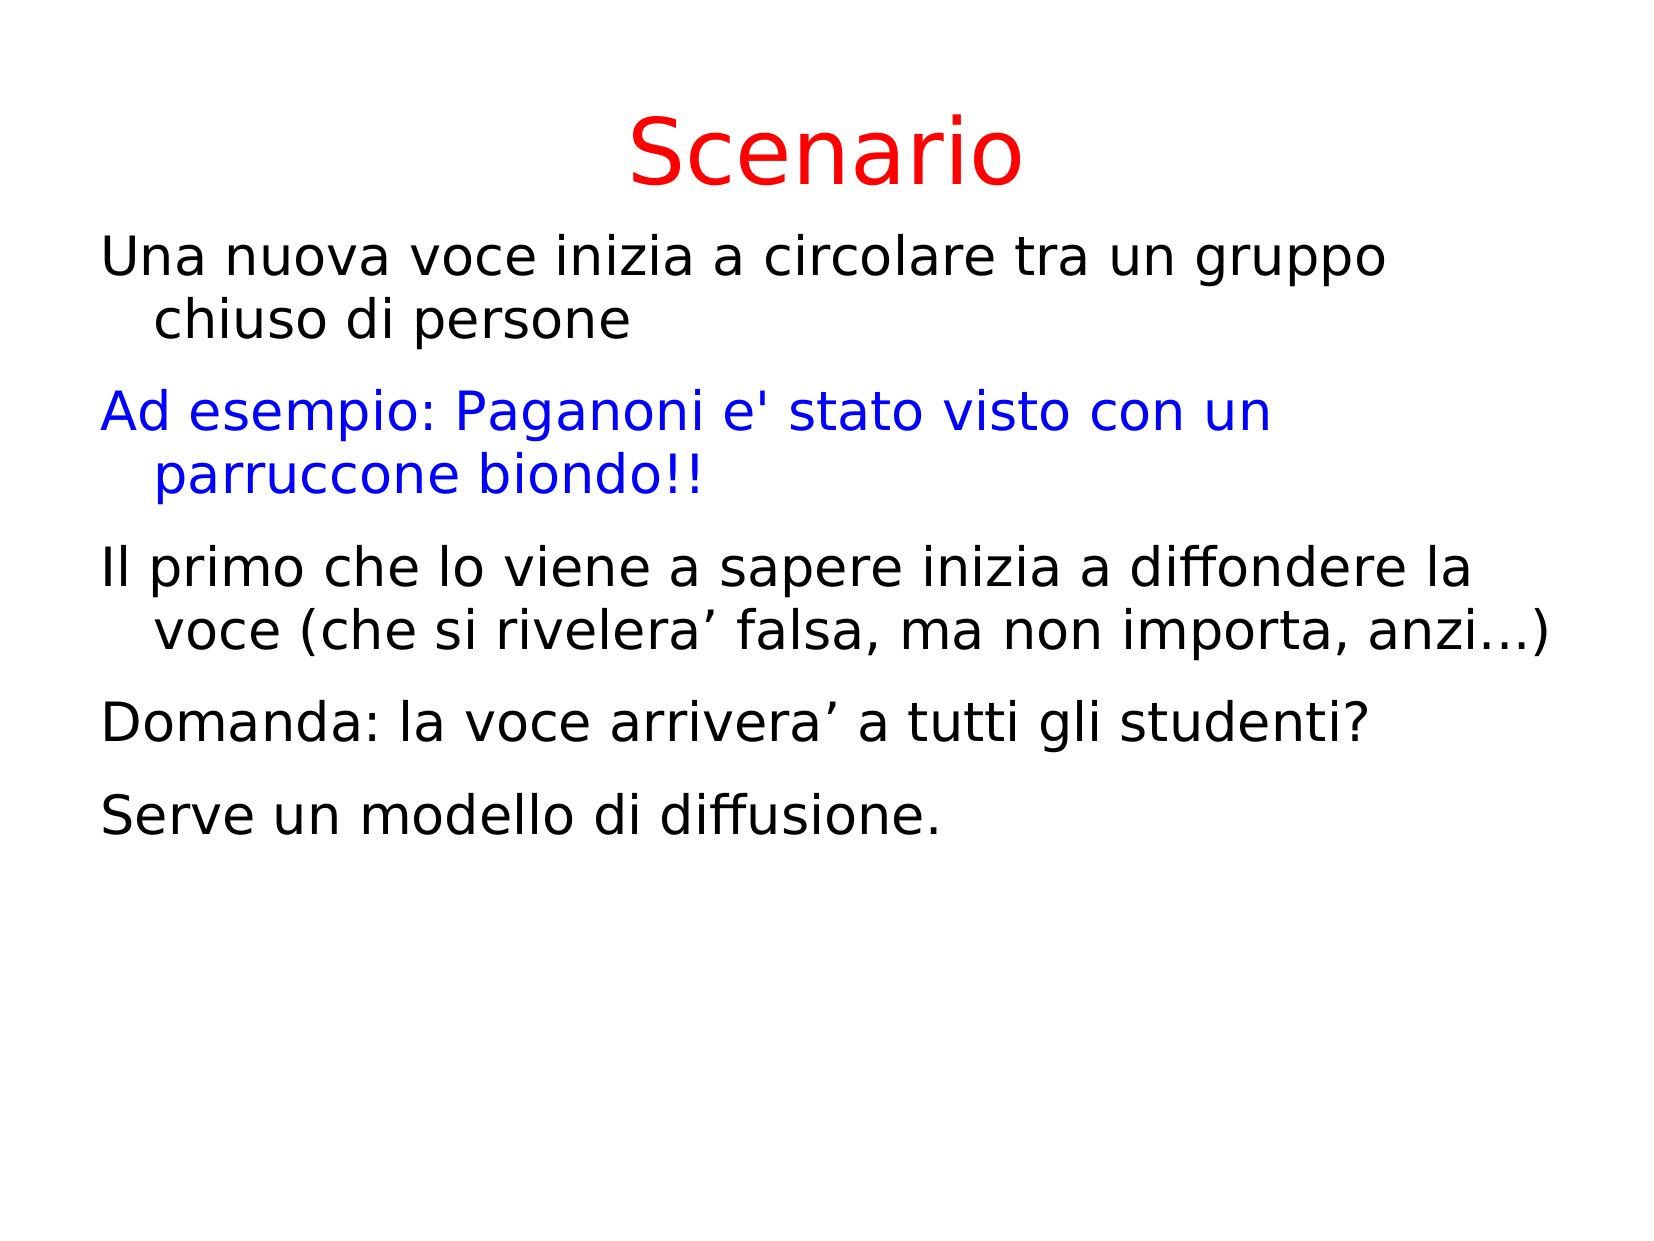

# Scenario
Una nuova voce inizia a circolare tra un gruppo chiuso di persone
Ad esempio: Paganoni e' stato visto con un parruccone biondo!!
Il primo che lo viene a sapere inizia a diffondere la voce (che si rivelera’ falsa, ma non importa, anzi...)
Domanda: la voce arrivera’ a tutti gli studenti?
Serve un modello di diffusione.